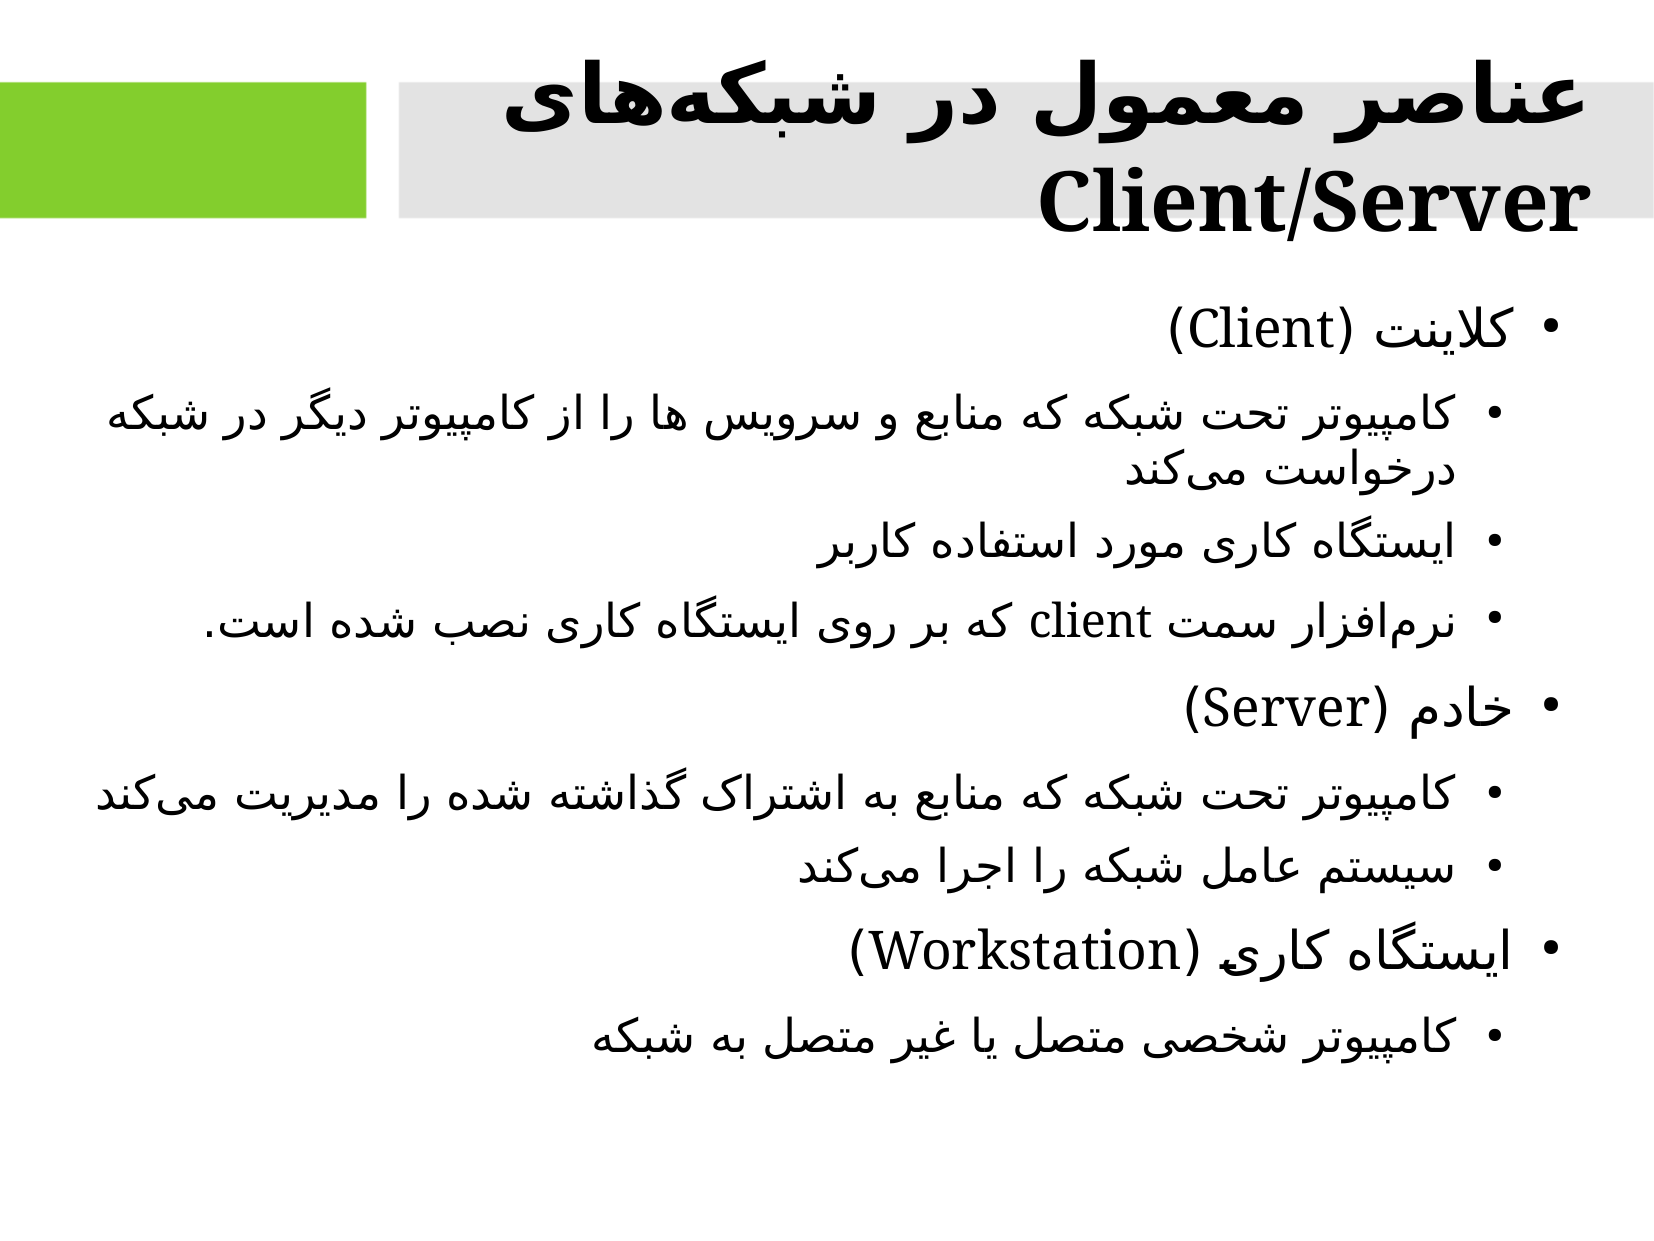

# عناصر معمول در شبکه‌های Client/Server
کلاینت (Client)
کامپیوتر تحت شبکه که منابع و سرویس ها را از کامپیوتر دیگر در شبکه درخواست می‌کند
ایستگاه کاری مورد استفاده کاربر
نرم‌افزار سمت client که بر روی ایستگاه کاری نصب شده است.
خادم (Server)
کامپیوتر تحت شبکه که منابع به اشتراک گذاشته شده را مدیریت می‌کند
سیستم عامل شبکه را اجرا می‌کند
ایستگاه کاری (Workstation)
کامپیوتر شخصی متصل یا غیر متصل به شبکه